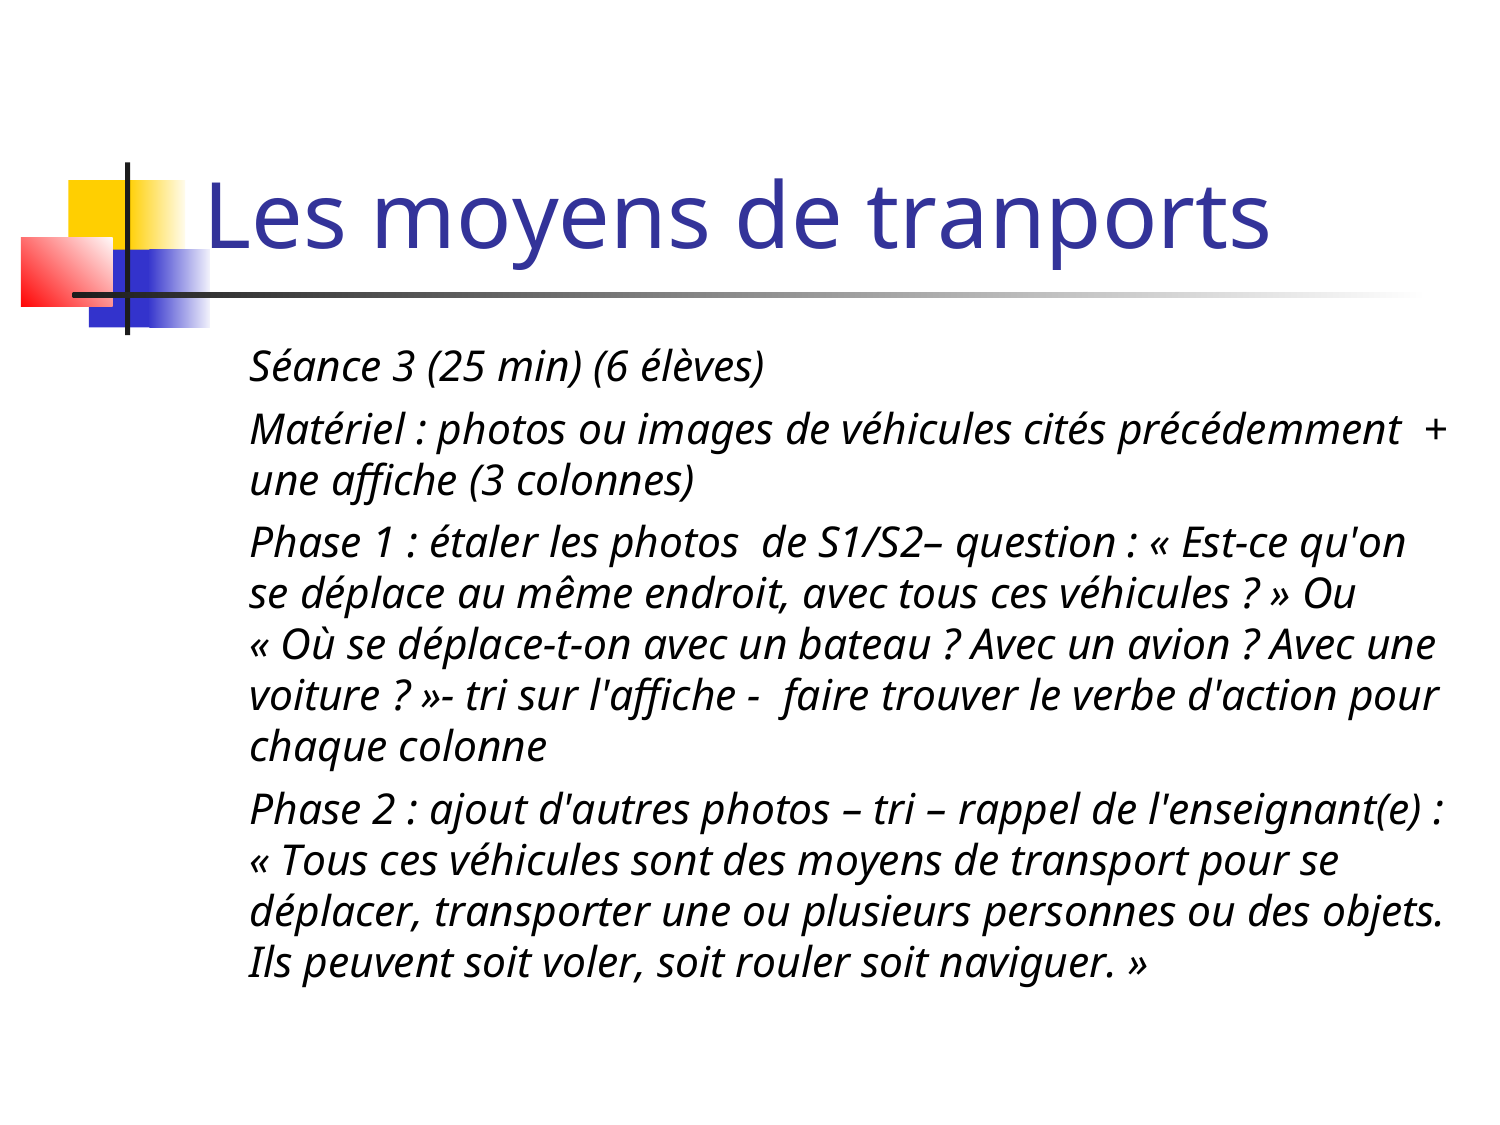

# Les moyens de tranports
Séance 3 (25 min) (6 élèves)
Matériel : photos ou images de véhicules cités précédemment + une affiche (3 colonnes)
Phase 1 : étaler les photos de S1/S2– question : « Est-ce qu'on se déplace au même endroit, avec tous ces véhicules ? » Ou « Où se déplace-t-on avec un bateau ? Avec un avion ? Avec une voiture ? »- tri sur l'affiche - faire trouver le verbe d'action pour chaque colonne
Phase 2 : ajout d'autres photos – tri – rappel de l'enseignant(e) : « Tous ces véhicules sont des moyens de transport pour se déplacer, transporter une ou plusieurs personnes ou des objets. Ils peuvent soit voler, soit rouler soit naviguer. »